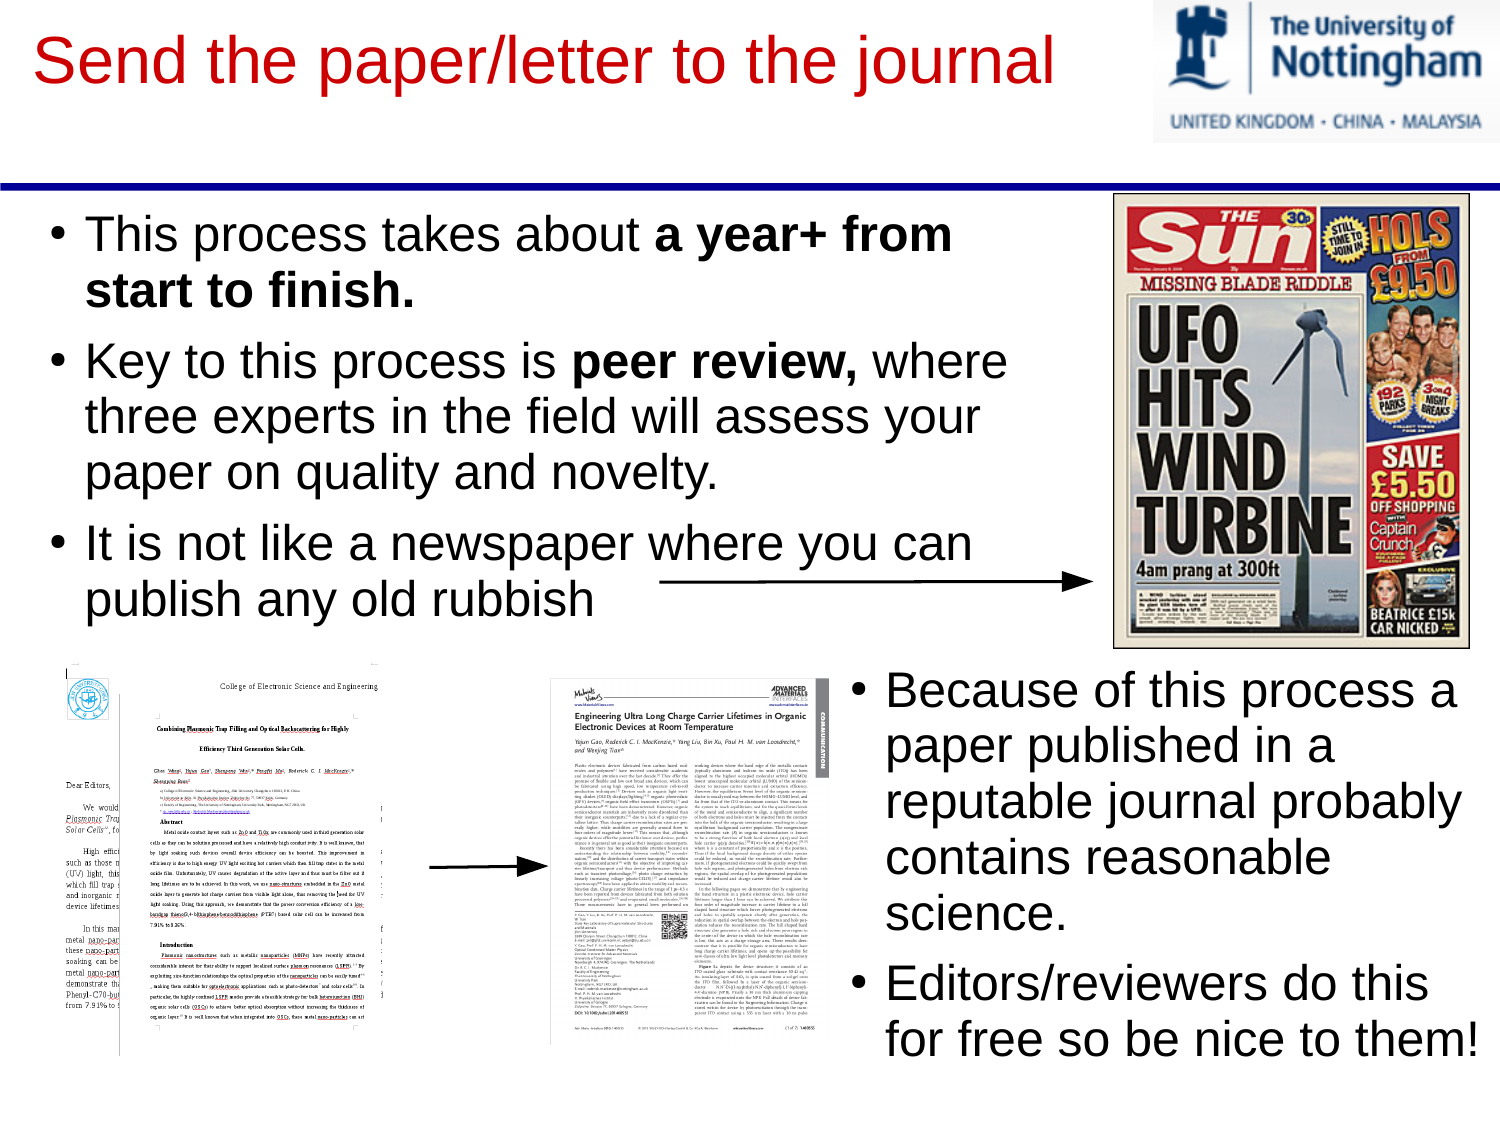

Send the paper/letter to the journal
This process takes about a year+ from start to finish.
Key to this process is peer review, where three experts in the field will assess your paper on quality and novelty.
It is not like a newspaper where you can publish any old rubbish
Because of this process a paper published in a reputable journal probably contains reasonable science.
Editors/reviewers do this for free so be nice to them!